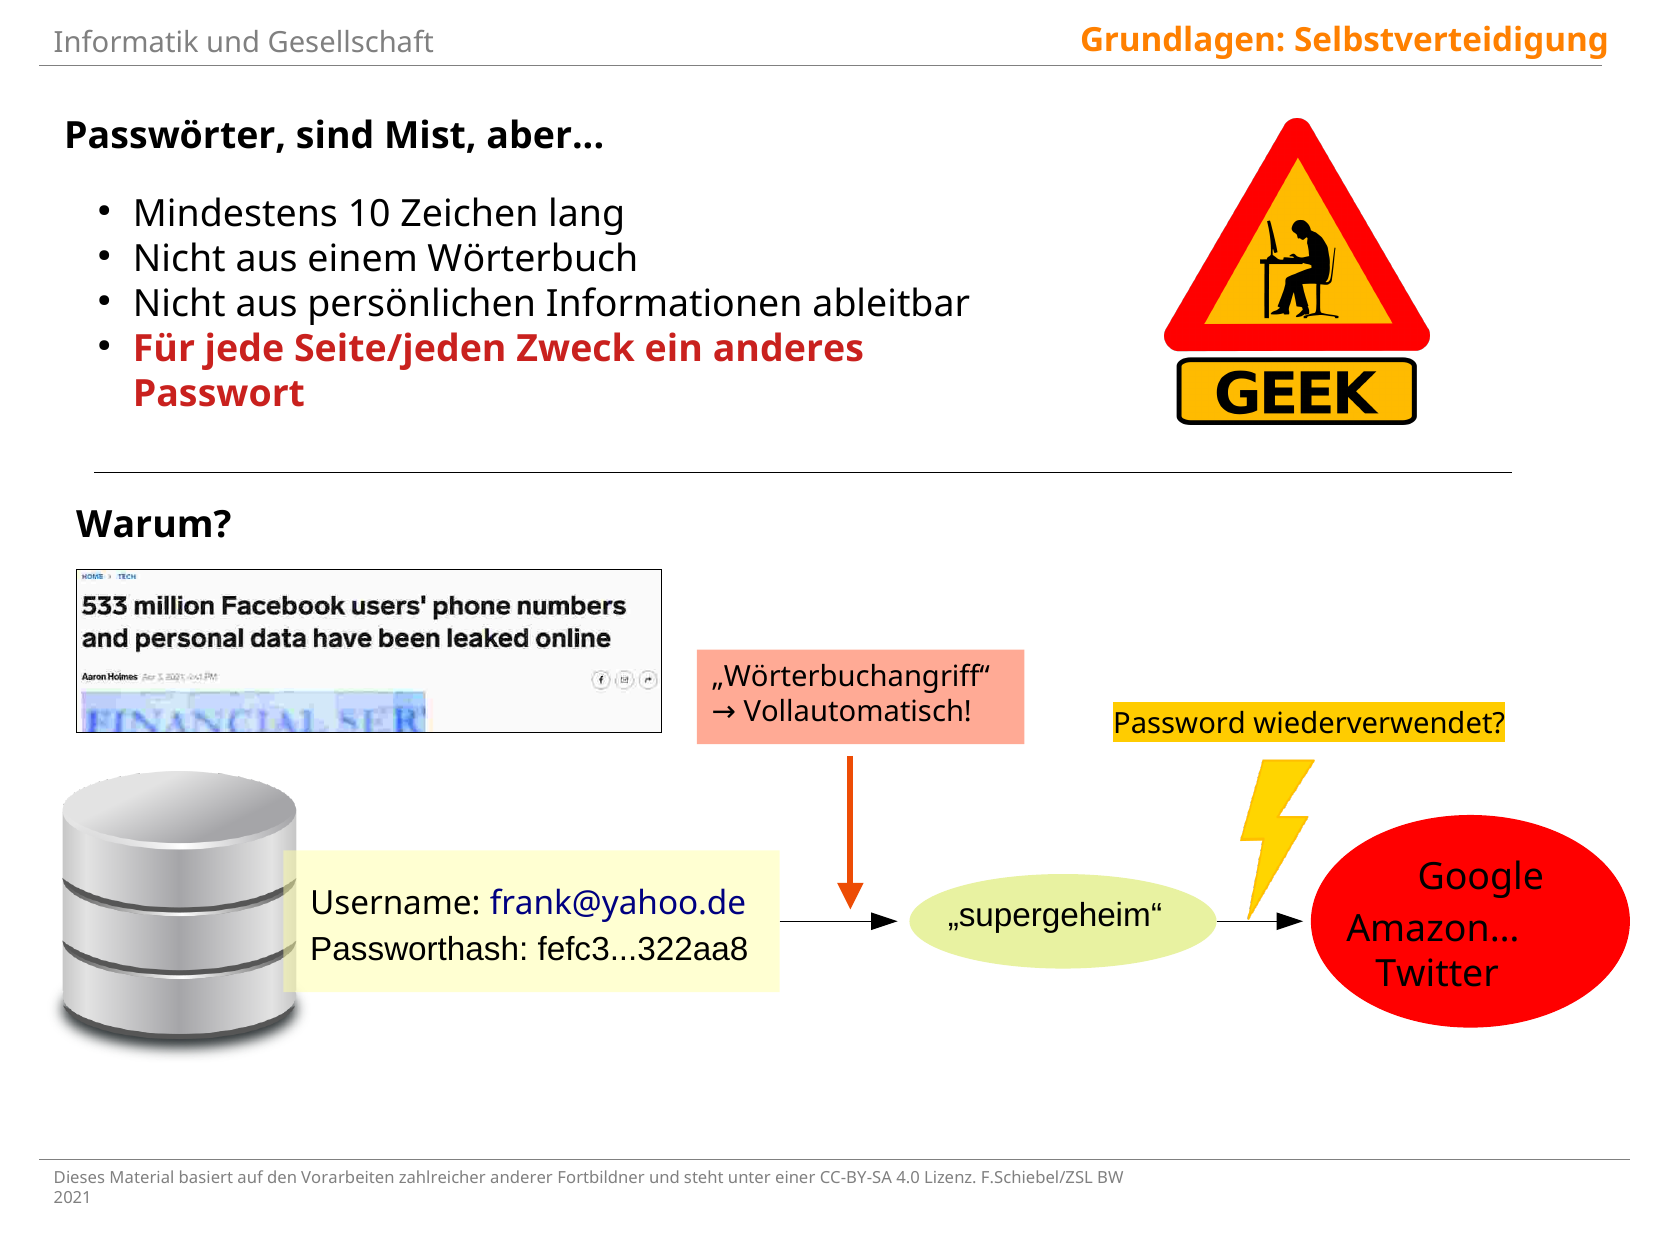

Grundlagen: Selbstverteidigung
Informatik und Gesellschaft
Passwörter, sind Mist, aber...
Mindestens 10 Zeichen lang
Nicht aus einem Wörterbuch
Nicht aus persönlichen Informationen ableitbar
Für jede Seite/jeden Zweck ein anderes Passwort
Warum?
„Wörterbuchangriff“
→ Vollautomatisch!
Password wiederverwendet?
Google
Username: frank@yahoo.de
Passworthash: fefc3...322aa8
„supergeheim“
Amazon…
 Twitter